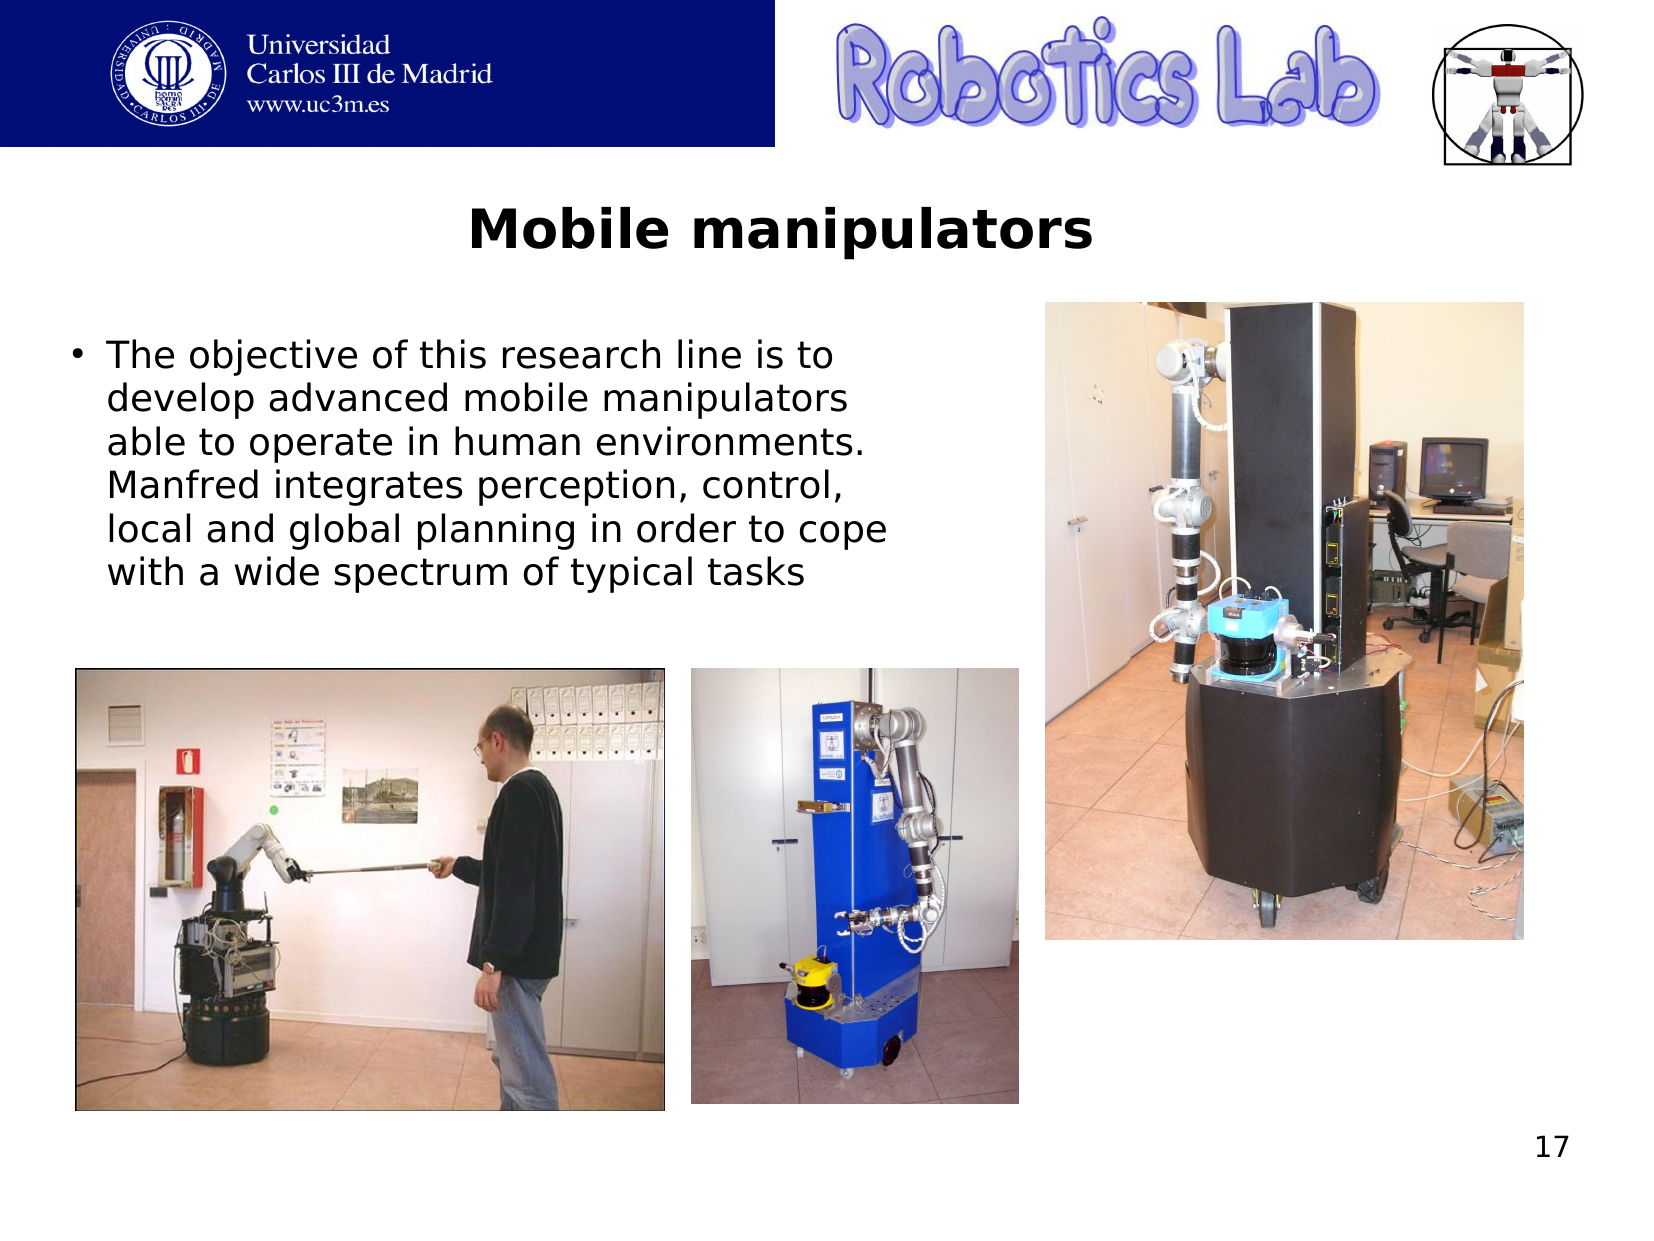

# Estructura Interdisciplinar e Internacional
Robotics Lab
Mobile manipulators
The objective of this research line is to develop advanced mobile manipulators able to operate in human environments. Manfred integrates perception, control, local and global planning in order to cope with a wide spectrum of typical tasks
17